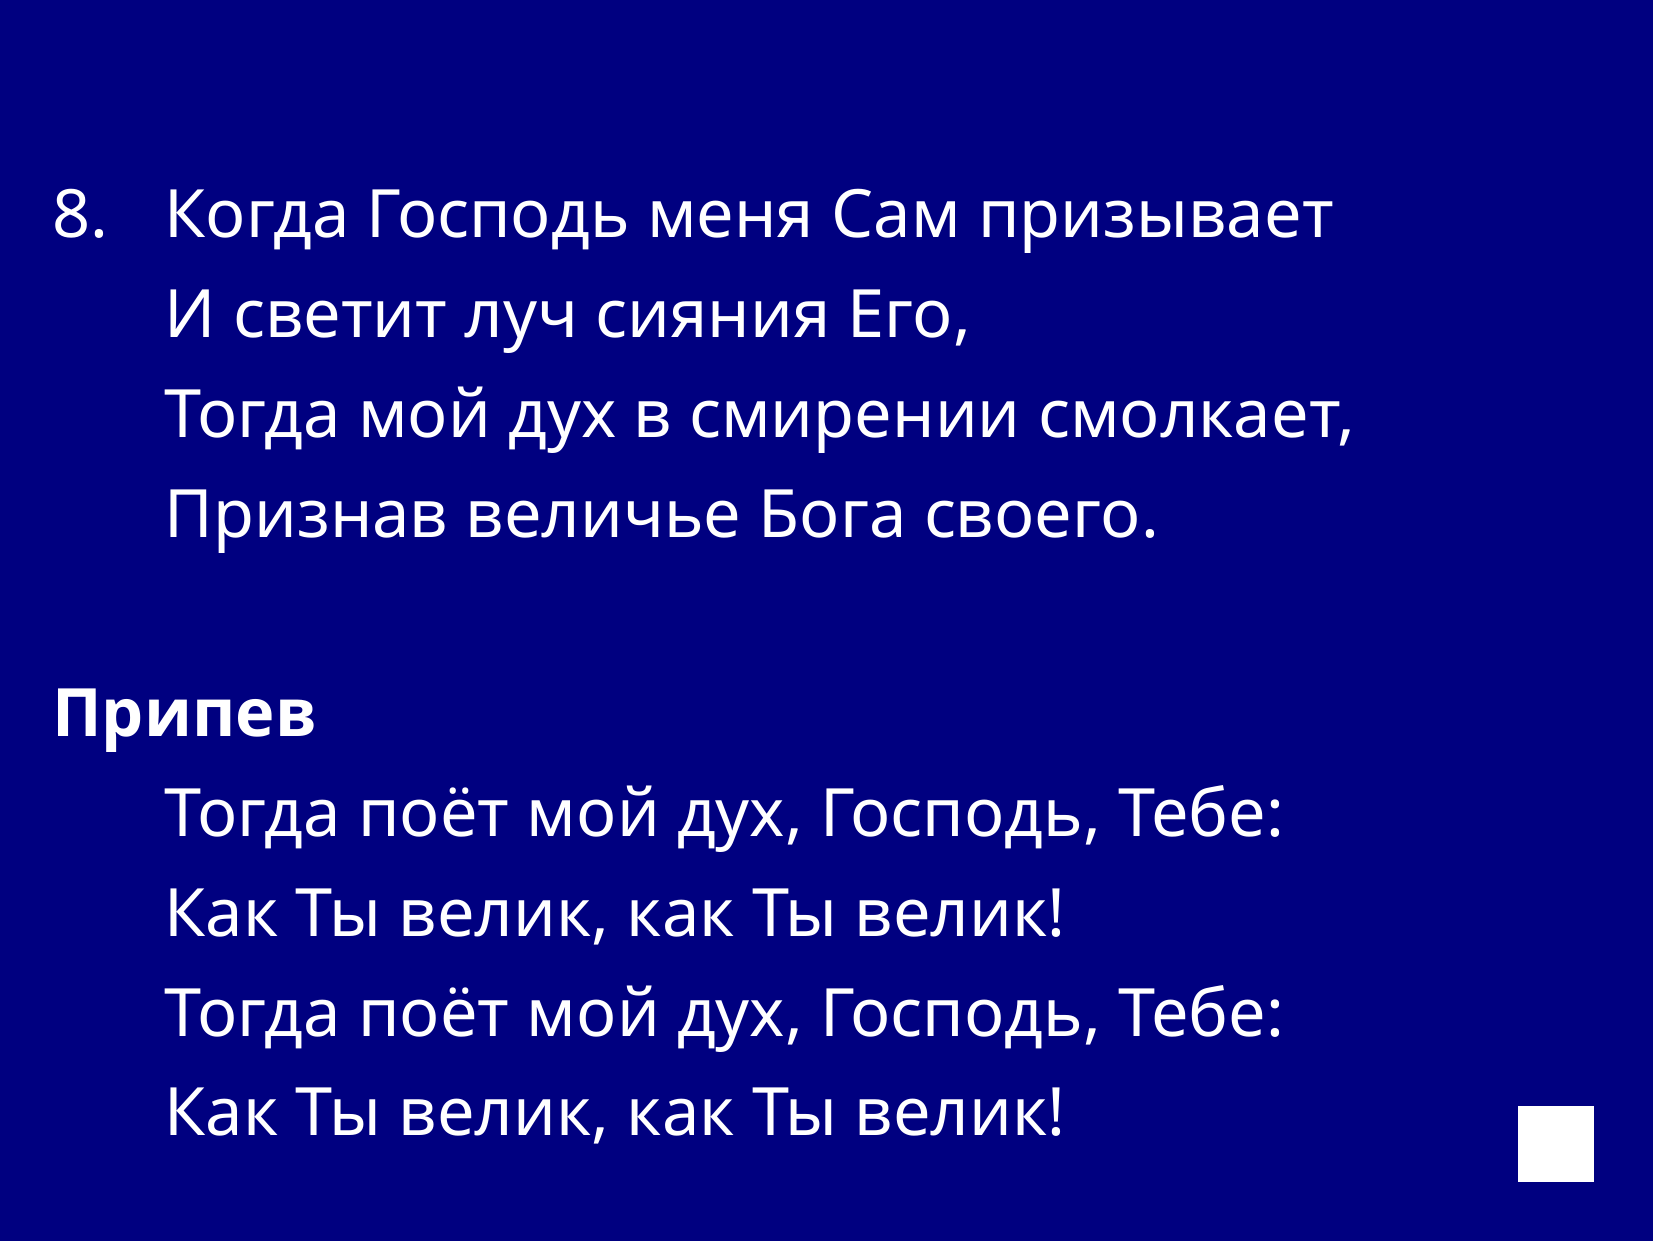

8.	Когда Господь меня Сам призывает
	И светит луч сияния Его,
	Тогда мой дух в смирении смолкает,
	Признав величье Бога своего.
Припев
	Тогда поёт мой дух, Господь, Тебе:
	Как Ты велик, как Ты велик!
	Тогда поёт мой дух, Господь, Тебе:
	Как Ты велик, как Ты велик!